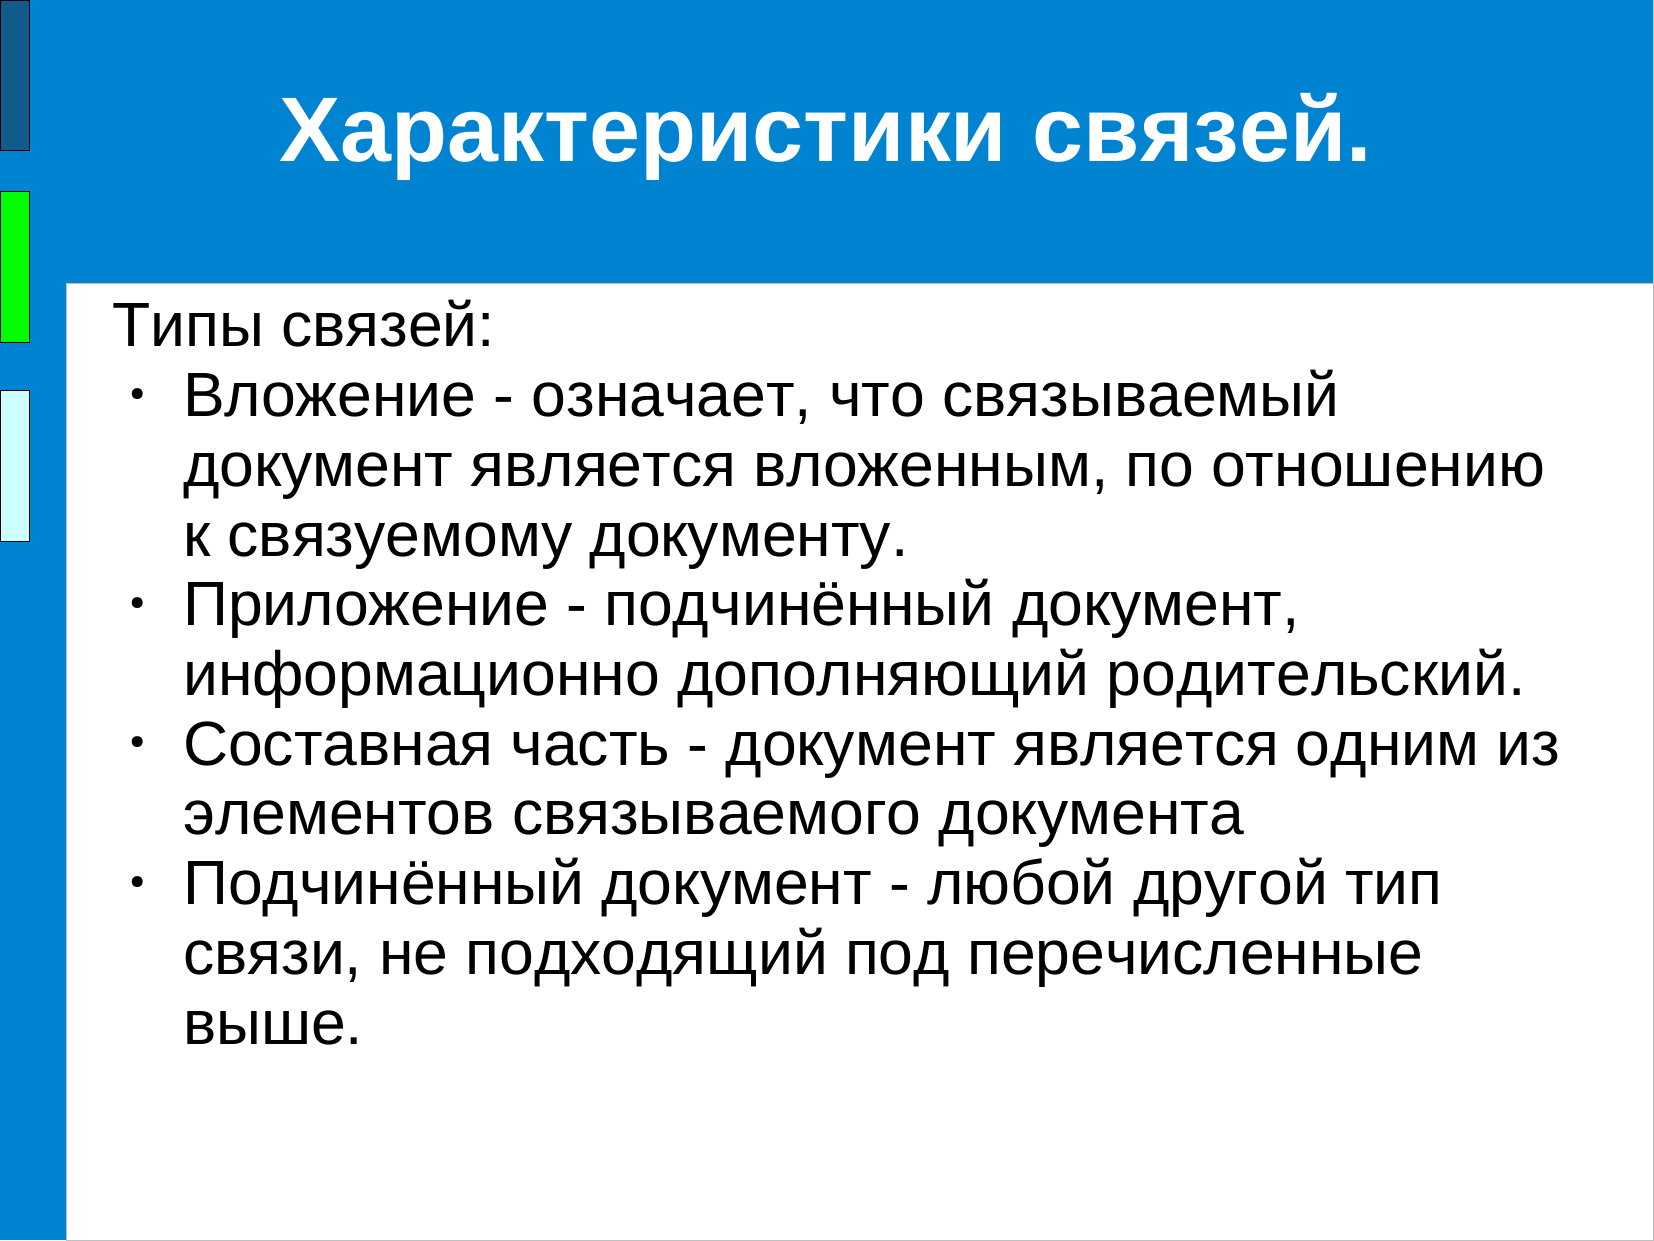

# Характеристики связей.
Типы связей:
Вложение - означает, что связываемый документ является вложенным, по отношению к связуемому документу.
Приложение - подчинённый документ, информационно дополняющий родительский.
Составная часть - документ является одним из элементов связываемого документа
Подчинённый документ - любой другой тип связи, не подходящий под перечисленные выше.
ООО "Альфа-Интегрум", 2013г.